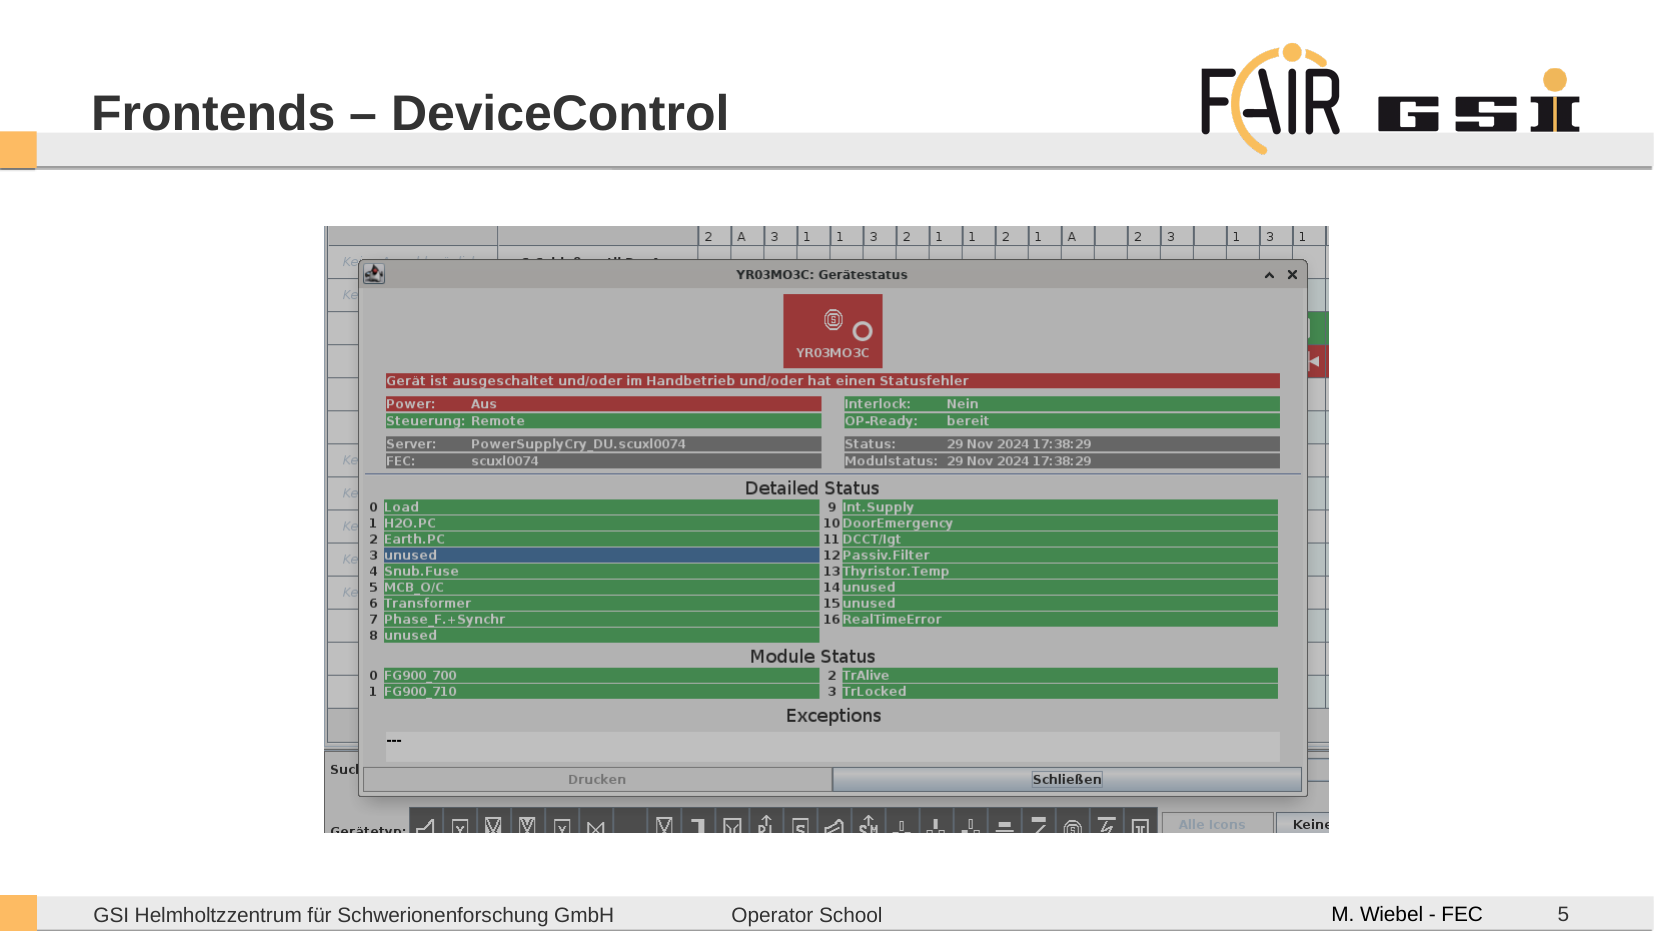

#
Frontends – DeviceControl
M. Wiebel - FEC
5
Operator School